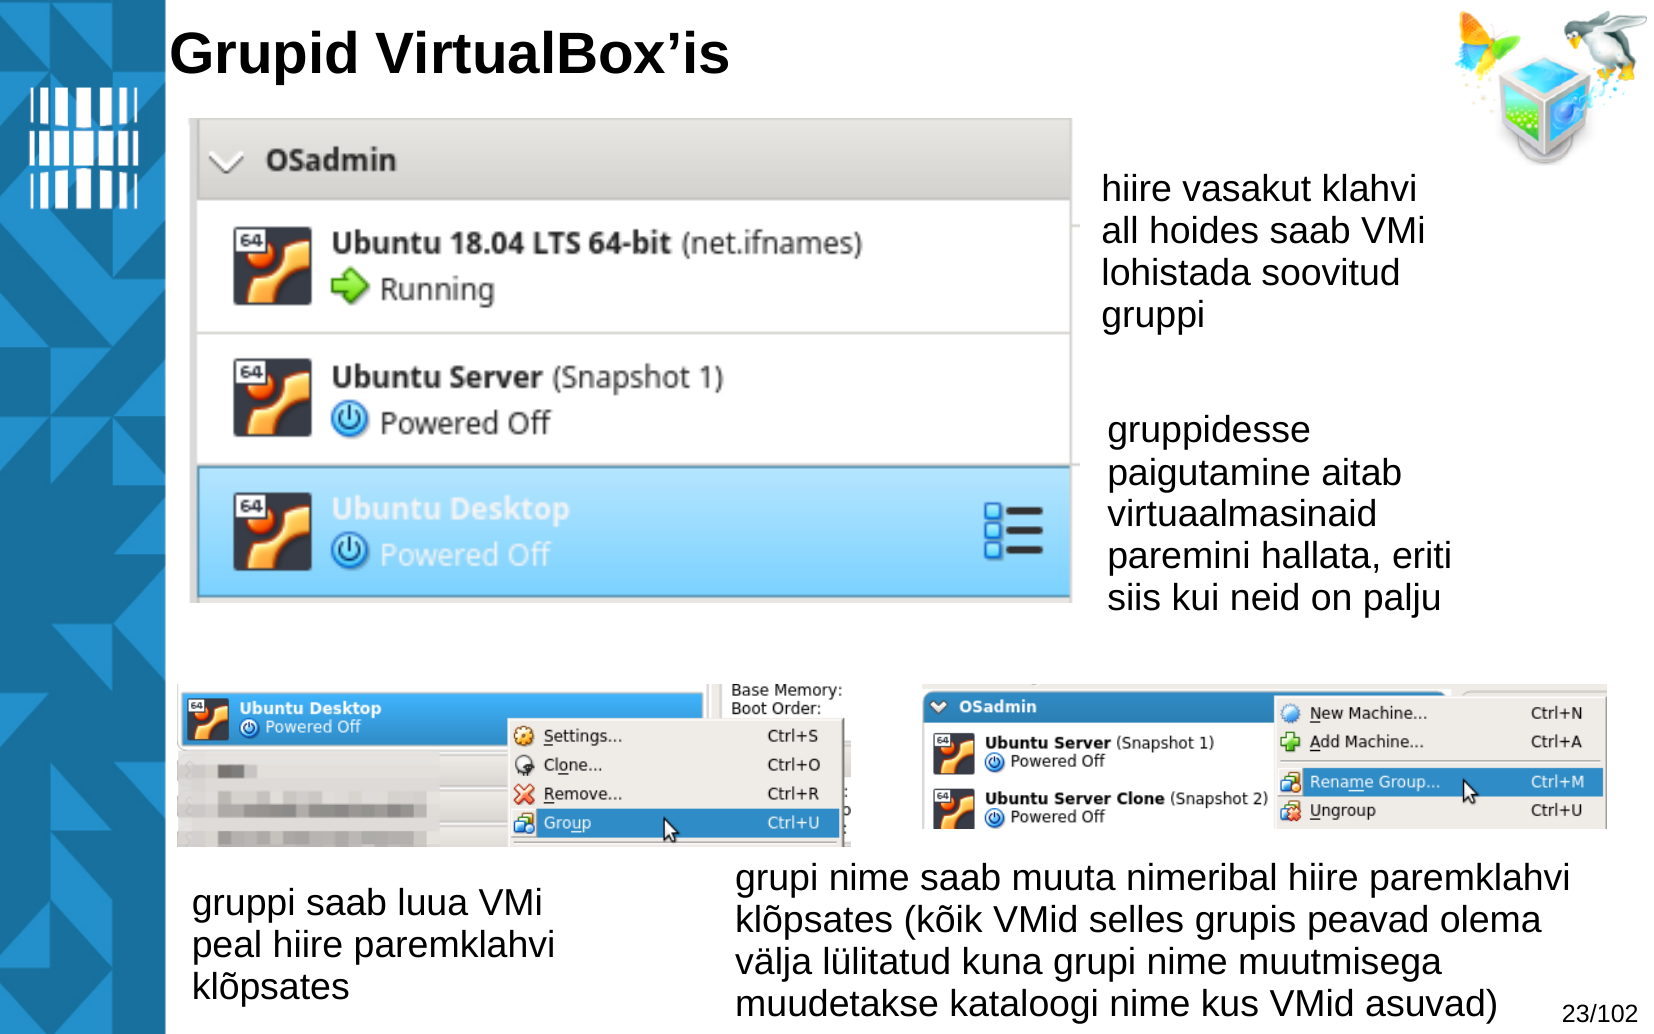

# Grupid VirtualBox’is
hiire vasakut klahvi all hoides saab VMi lohistada soovitud gruppi
gruppidesse paigutamine aitab virtuaalmasinaid paremini hallata, eriti siis kui neid on palju
grupi nime saab muuta nimeribal hiire paremklahvi klõpsates (kõik VMid selles grupis peavad olema välja lülitatud kuna grupi nime muutmisega muudetakse kataloogi nime kus VMid asuvad)
gruppi saab luua VMi peal hiire paremklahvi klõpsates